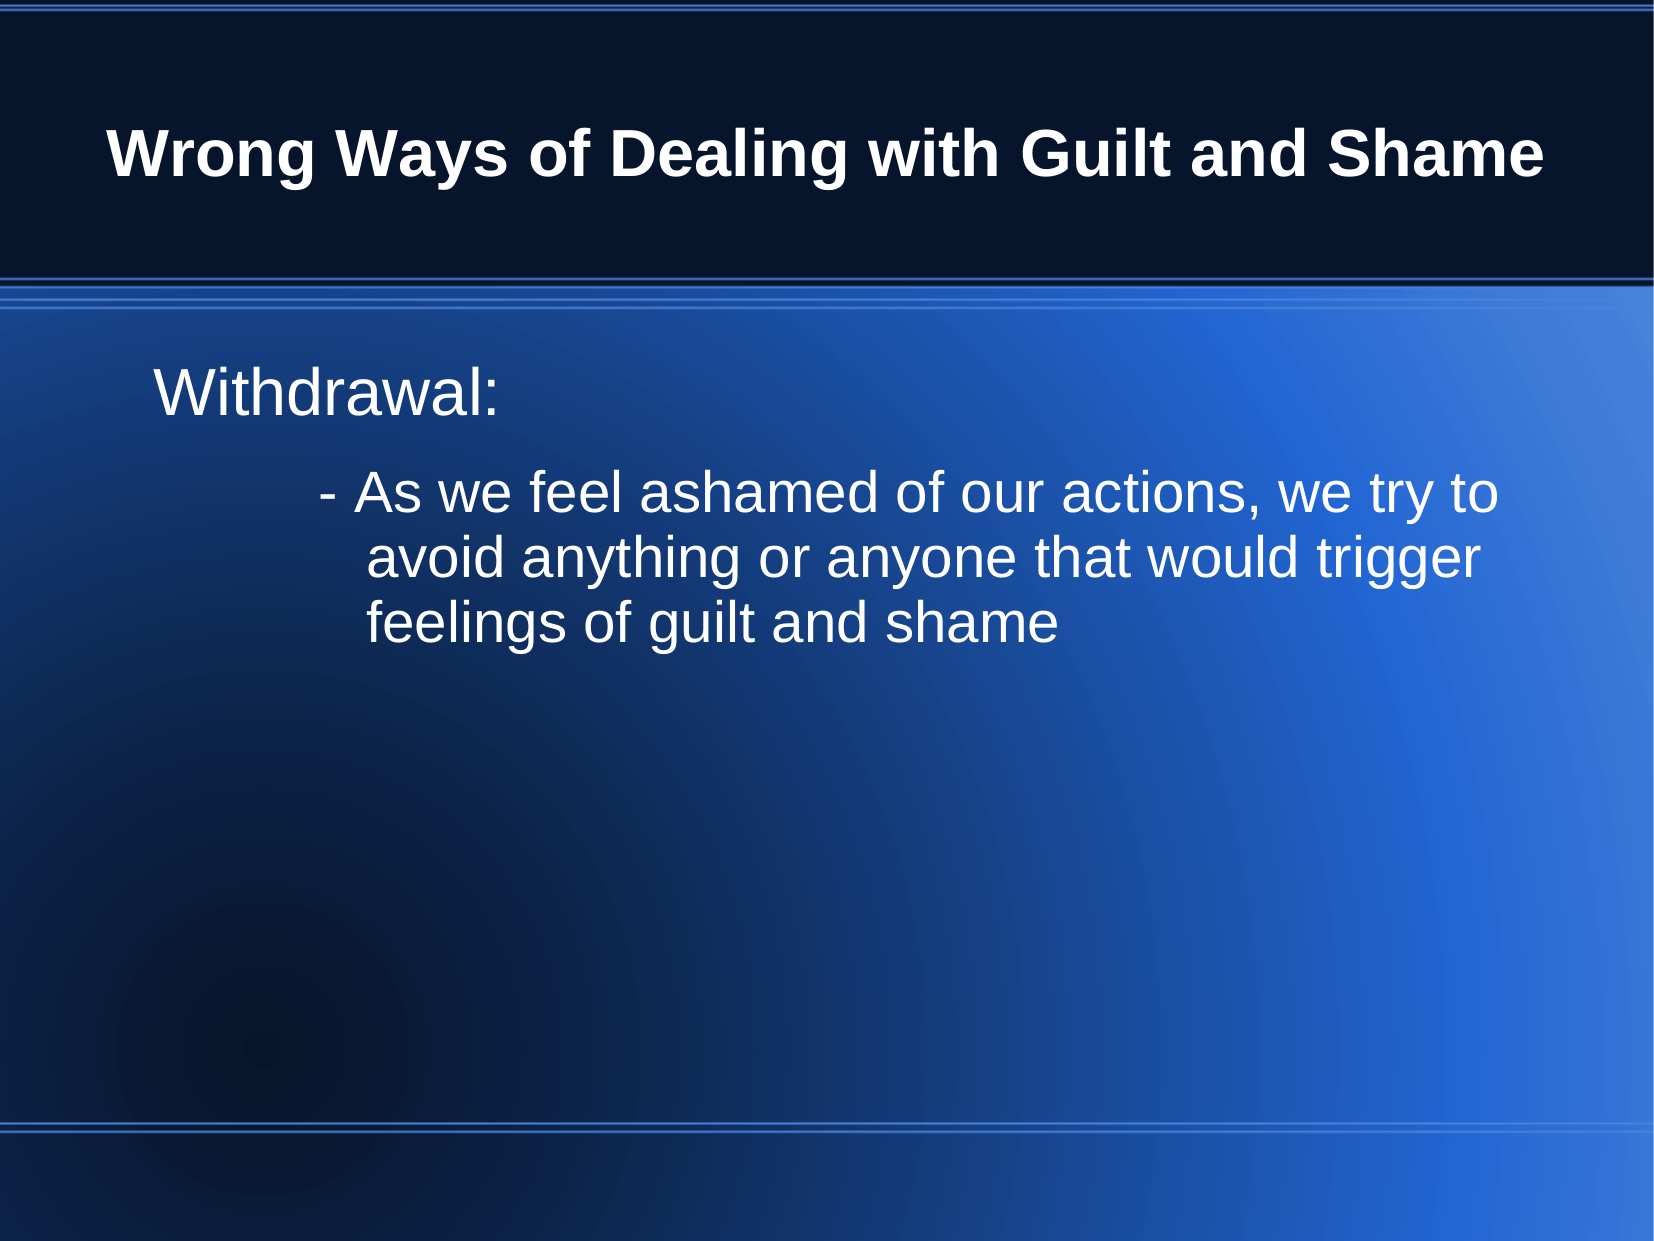

# Wrong Ways of Dealing with Guilt and Shame
Withdrawal:
- As we feel ashamed of our actions, we try to avoid anything or anyone that would trigger feelings of guilt and shame